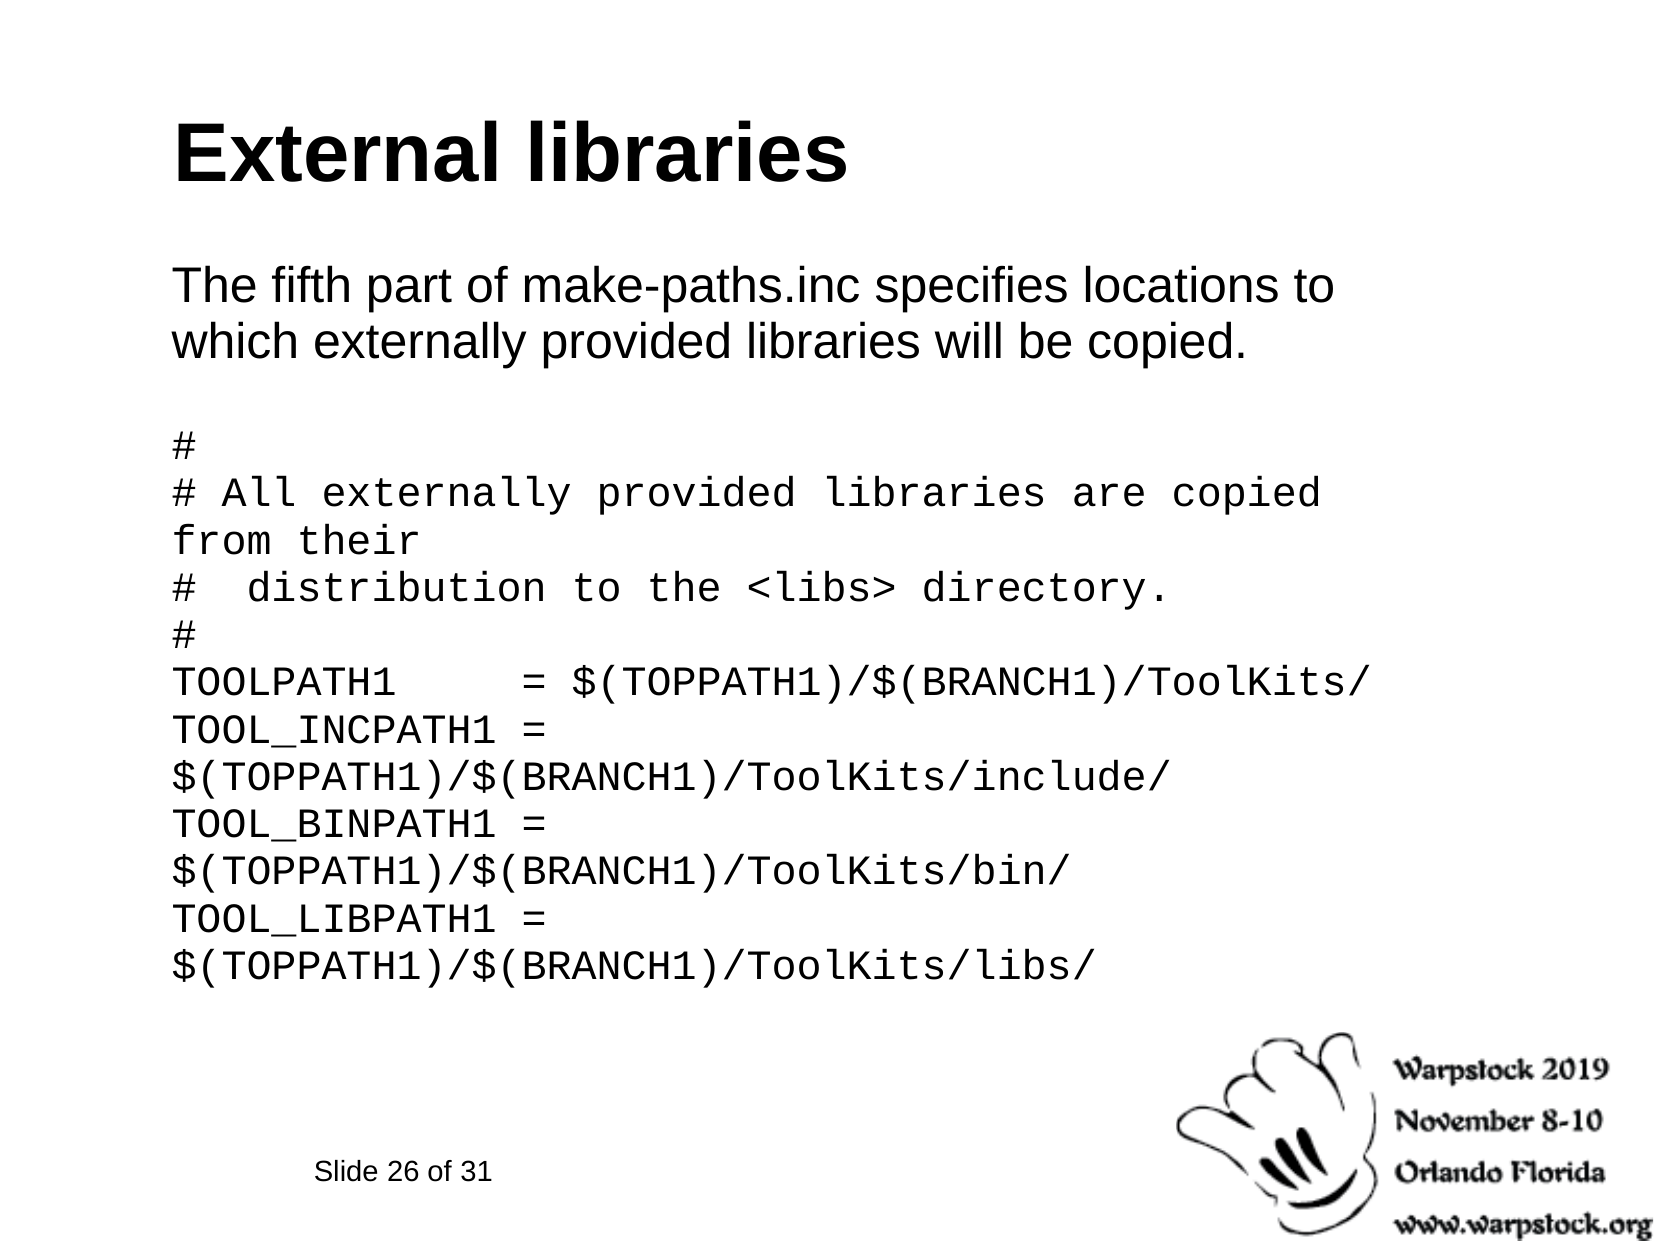

# External libraries
The fifth part of make-paths.inc specifies locations to which externally provided libraries will be copied.
#
# All externally provided libraries are copied from their
# distribution to the <libs> directory.
#
TOOLPATH1 = $(TOPPATH1)/$(BRANCH1)/ToolKits/
TOOL_INCPATH1 = $(TOPPATH1)/$(BRANCH1)/ToolKits/include/
TOOL_BINPATH1 = $(TOPPATH1)/$(BRANCH1)/ToolKits/bin/
TOOL_LIBPATH1 = $(TOPPATH1)/$(BRANCH1)/ToolKits/libs/